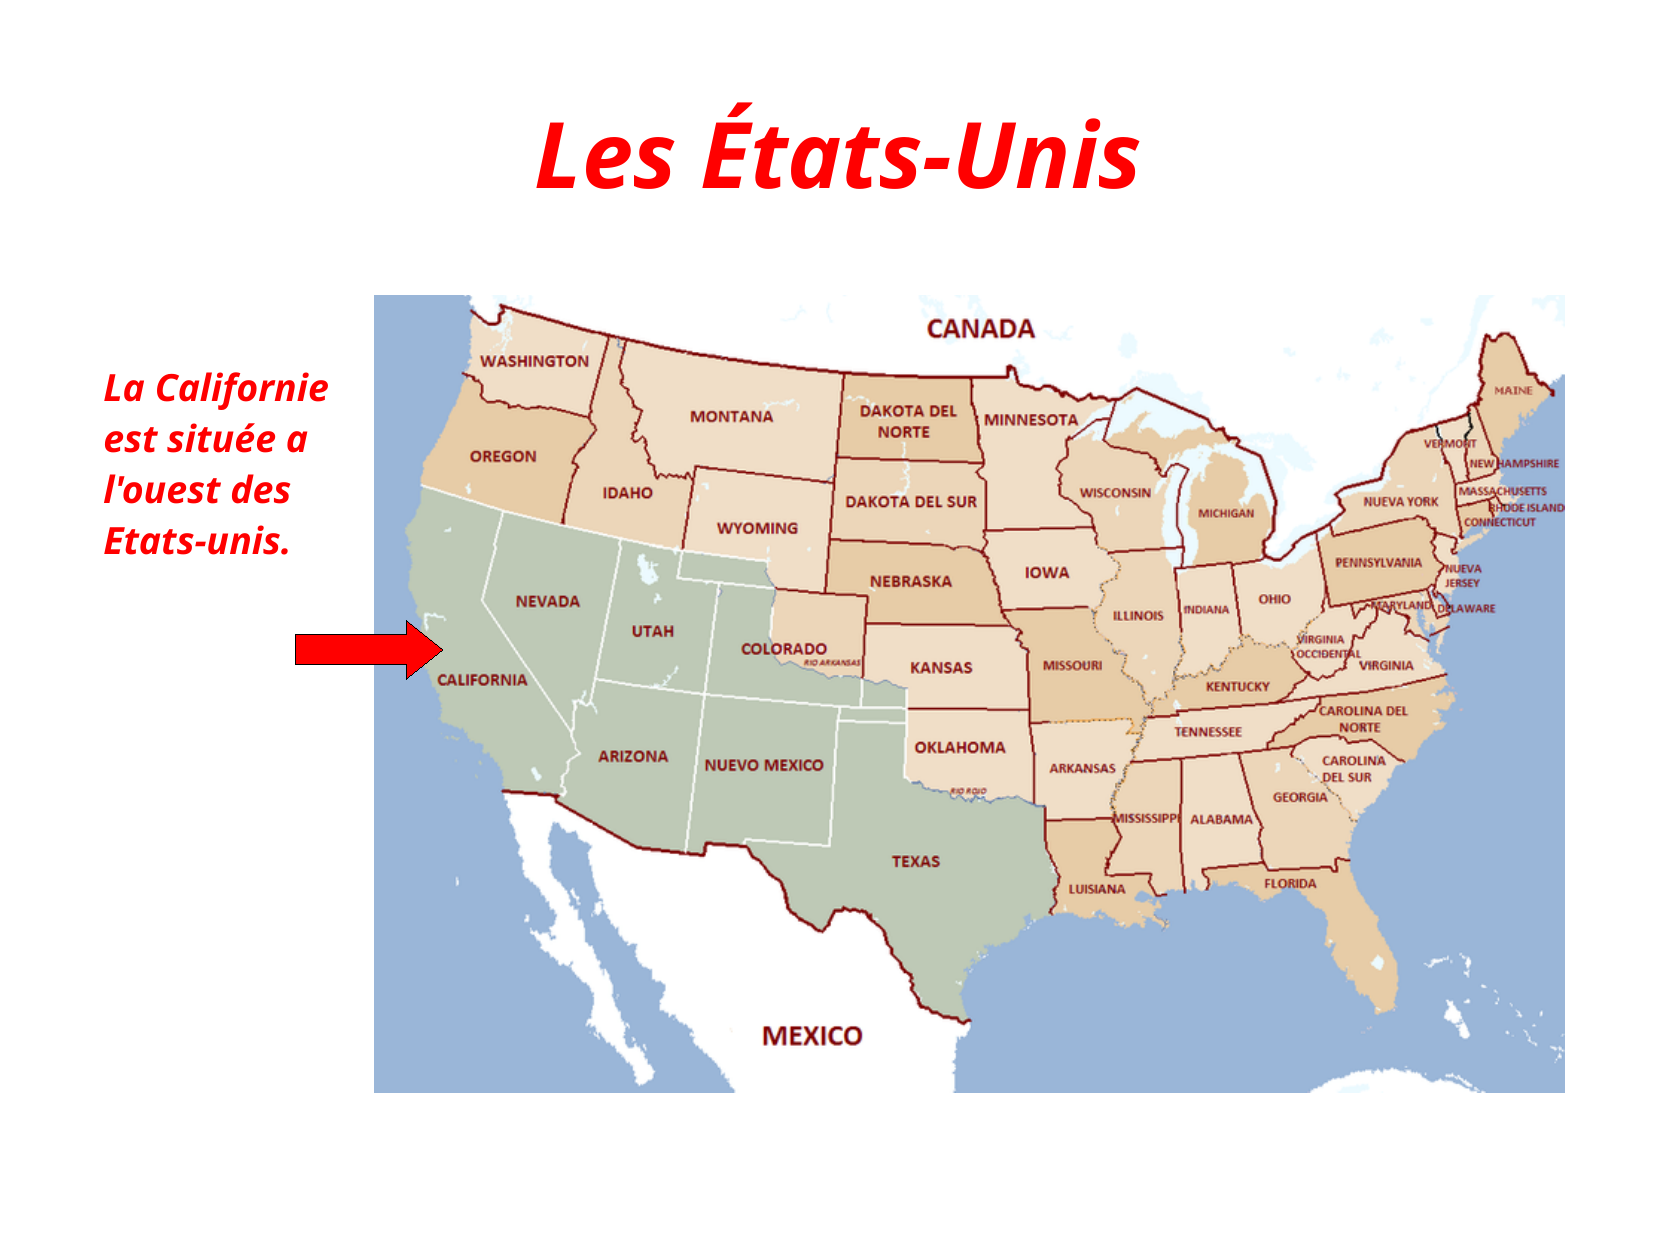

# Les États-Unis
La Californie est située a l'ouest des Etats-unis.